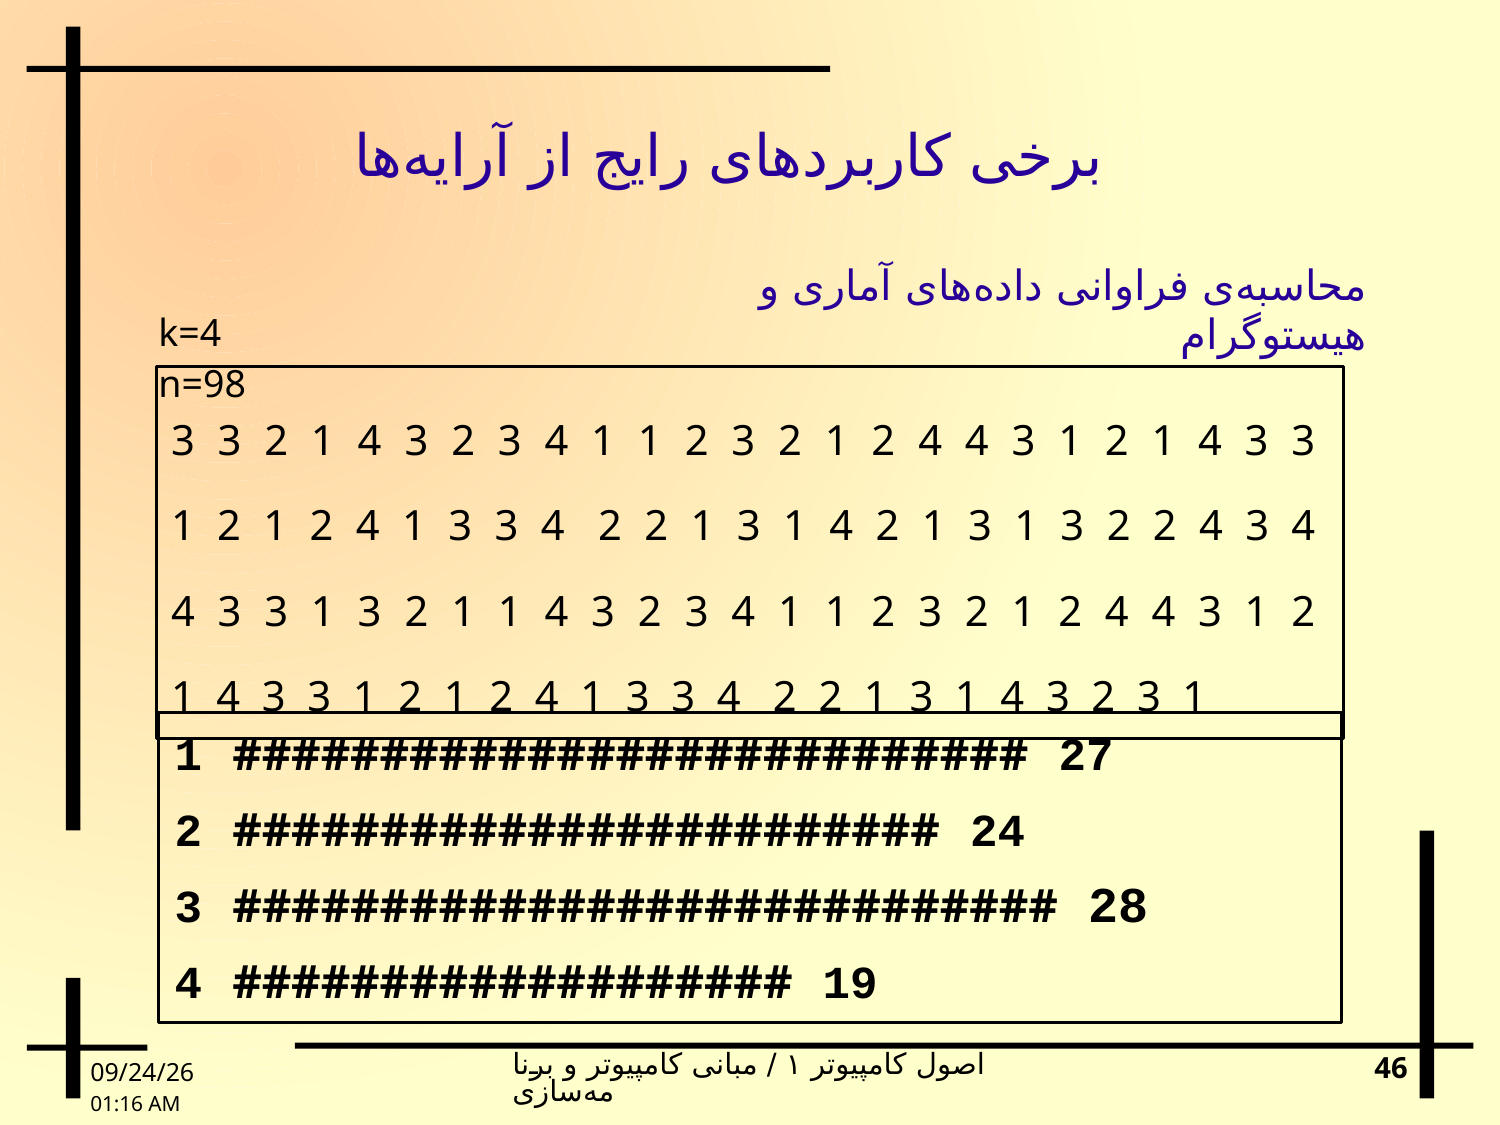

برخی کاربردهای رایج از آرایه‌ها
محاسبه‌ی فراوانی داده‌های آماری و هیستوگرام
k=4 	n=98
# 3 3 2 1 4 3 2 3 4 1 1 2 3 2 1 2 4 4 3 1 2 1 4 3 3 1 2 1 2 4 1 3 3 4 2 2 1 3 1 4 2 1 3 1 3 2 2 4 3 4 4 3 3 1 3 2 1 1 4 3 2 3 4 1 1 2 3 2 1 2 4 4 3 1 2 1 4 3 3 1 2 1 2 4 1 3 3 4 2 2 1 3 1 4 3 2 3 1
1 ########################### 27
2 ######################## 24
3 ############################ 28
4 ################### 19
اصول کامپیوتر ۱ / مبانی کامپیوتر و برنامه‌سازی
46